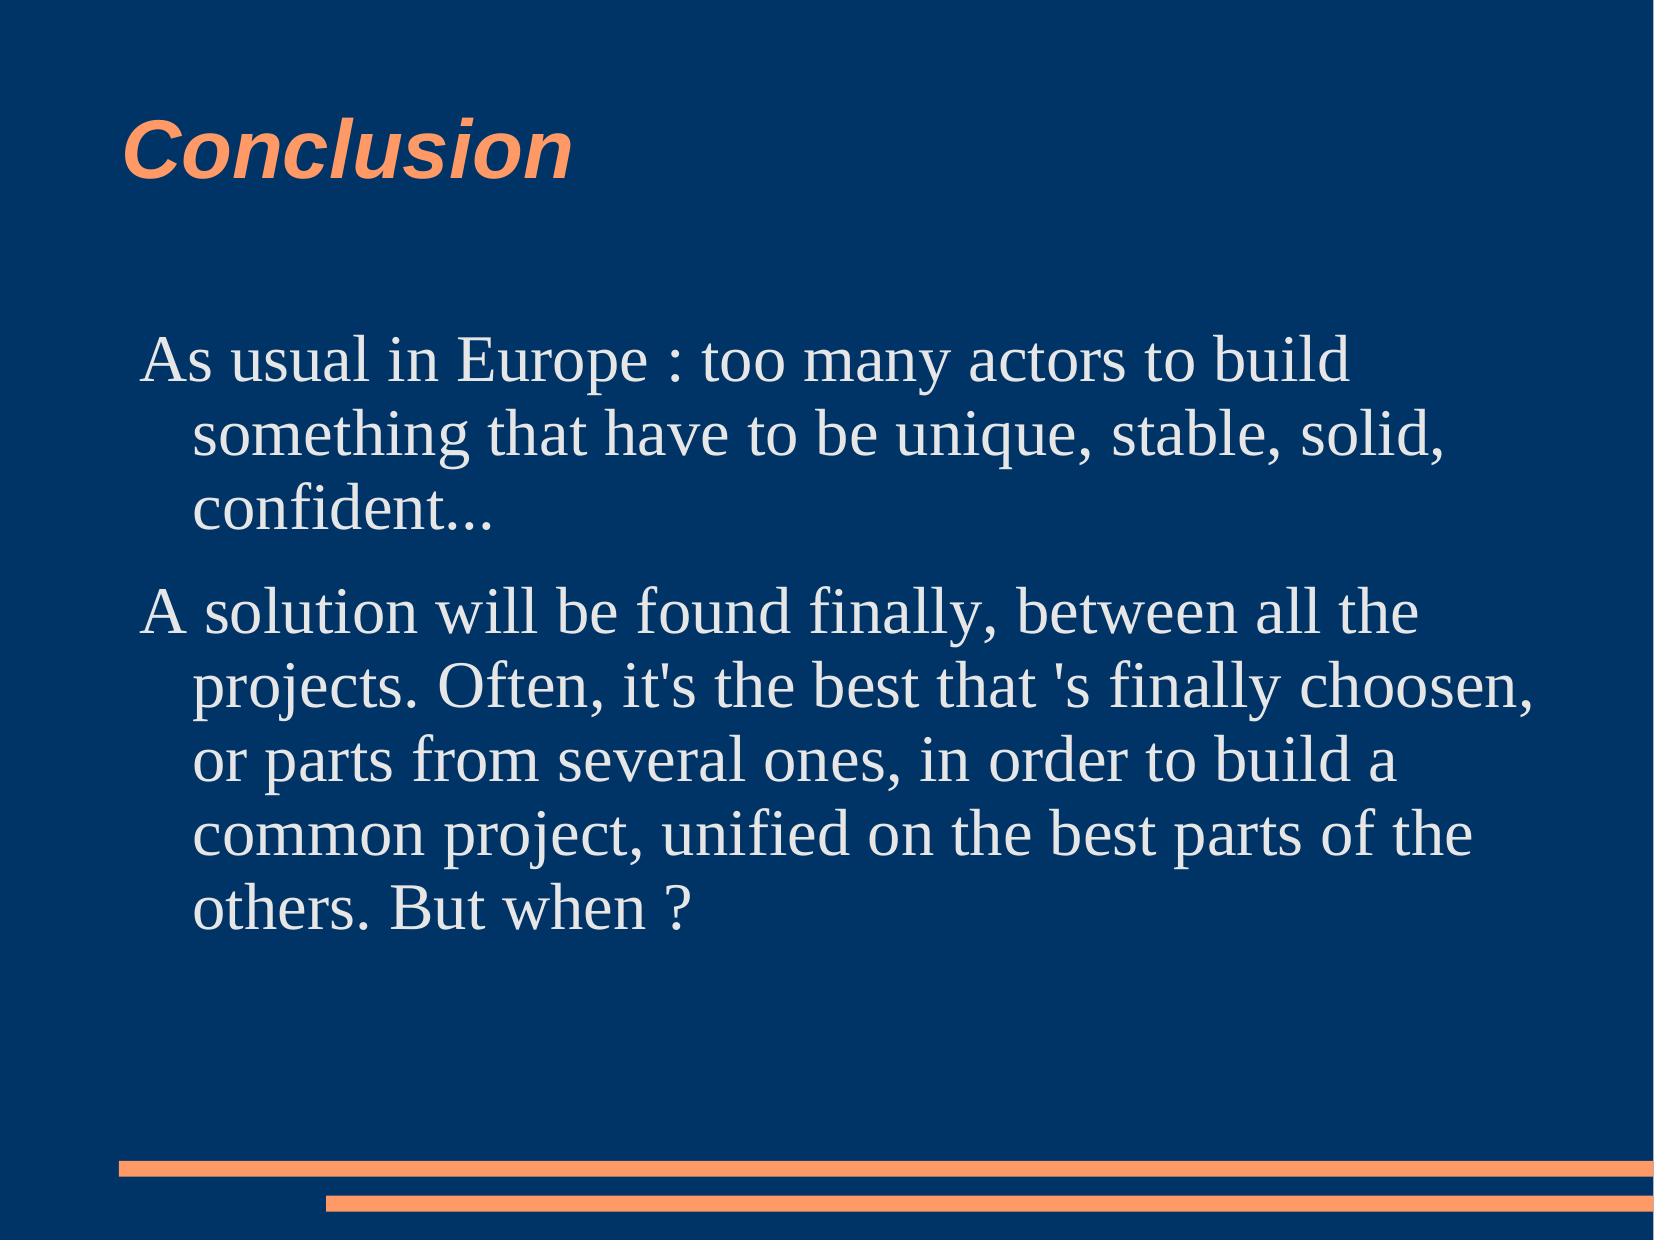

# Conclusion
As usual in Europe : too many actors to build something that have to be unique, stable, solid, confident...
A solution will be found finally, between all the projects. Often, it's the best that 's finally choosen, or parts from several ones, in order to build a common project, unified on the best parts of the others. But when ?